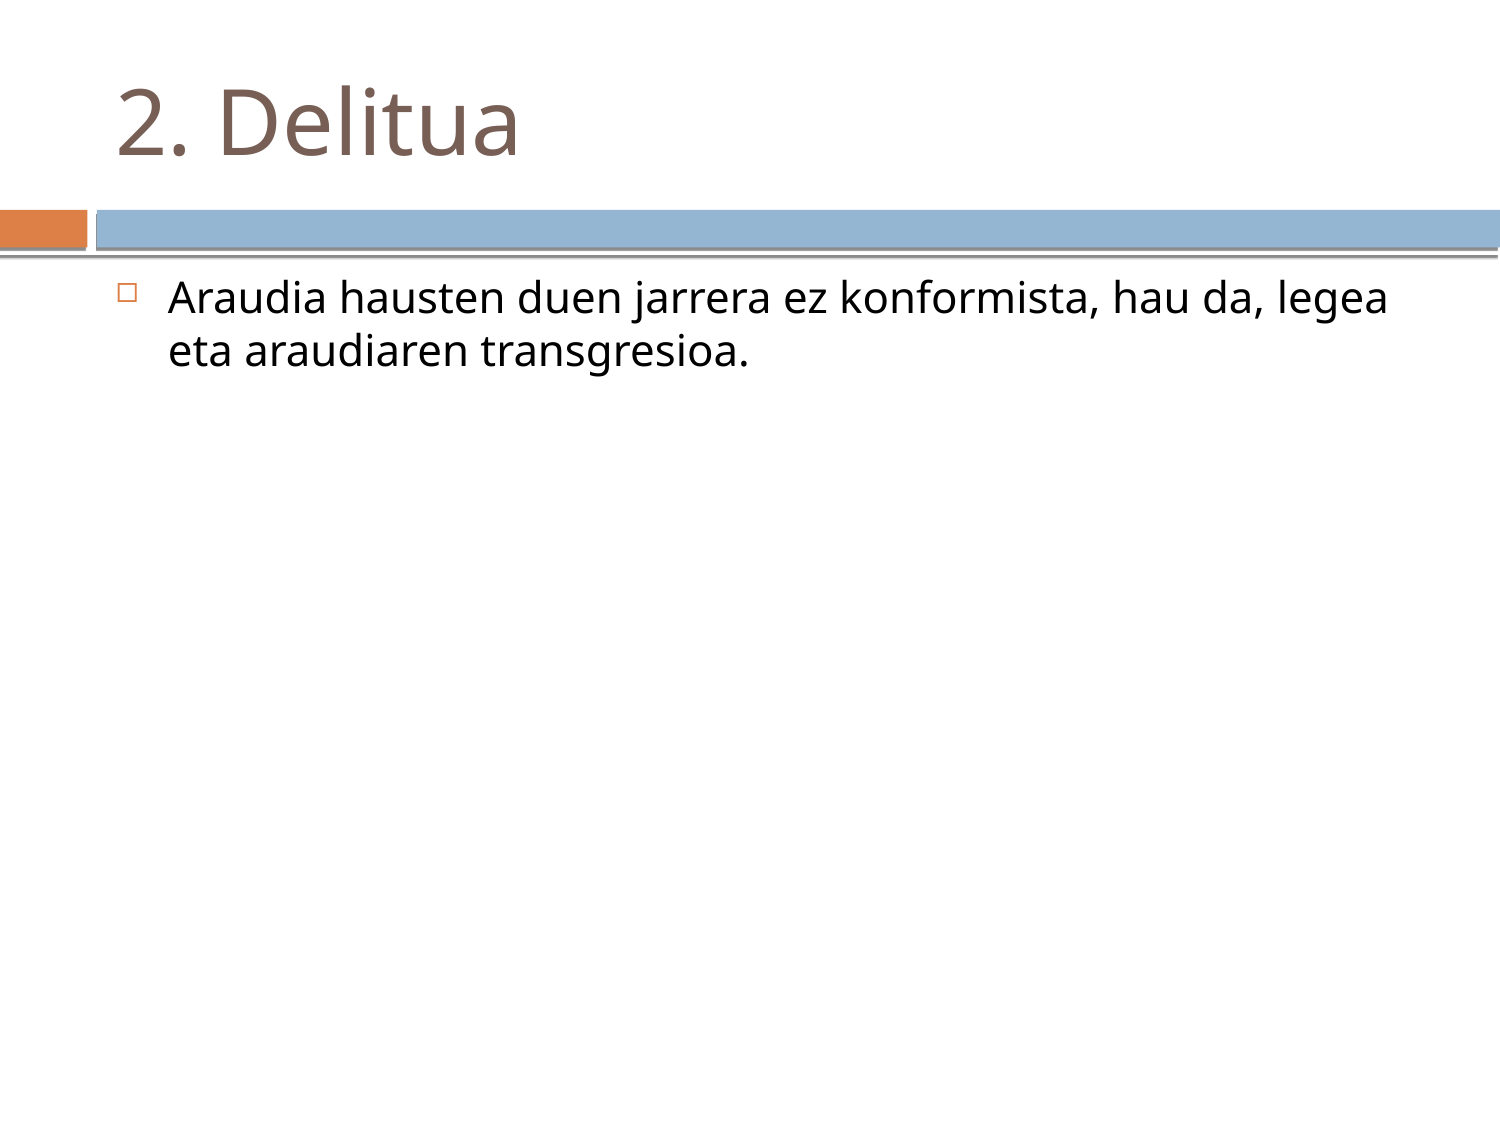

# 2. Delitua
Araudia hausten duen jarrera ez konformista, hau da, legea eta araudiaren transgresioa.